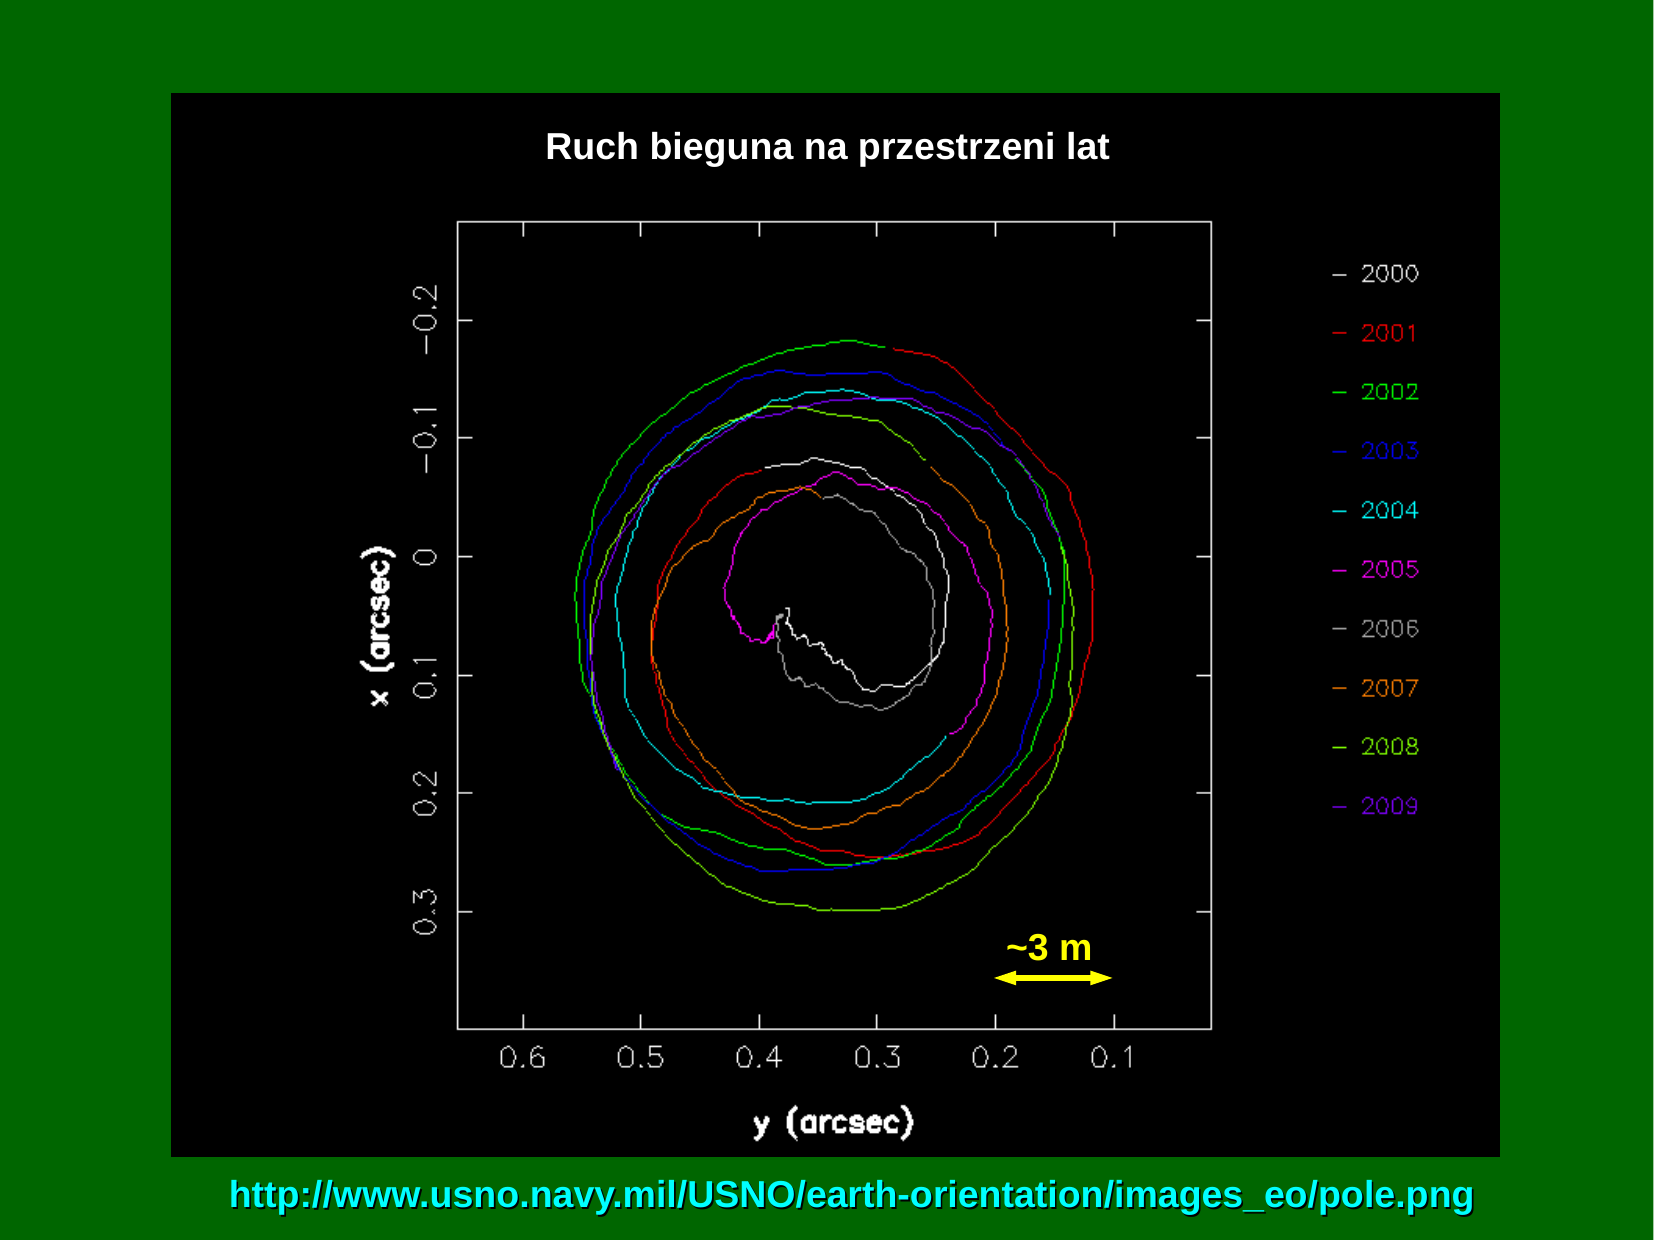

Ruch bieguna na przestrzeni lat
~3 m
http://www.usno.navy.mil/USNO/earth-orientation/images_eo/pole.png